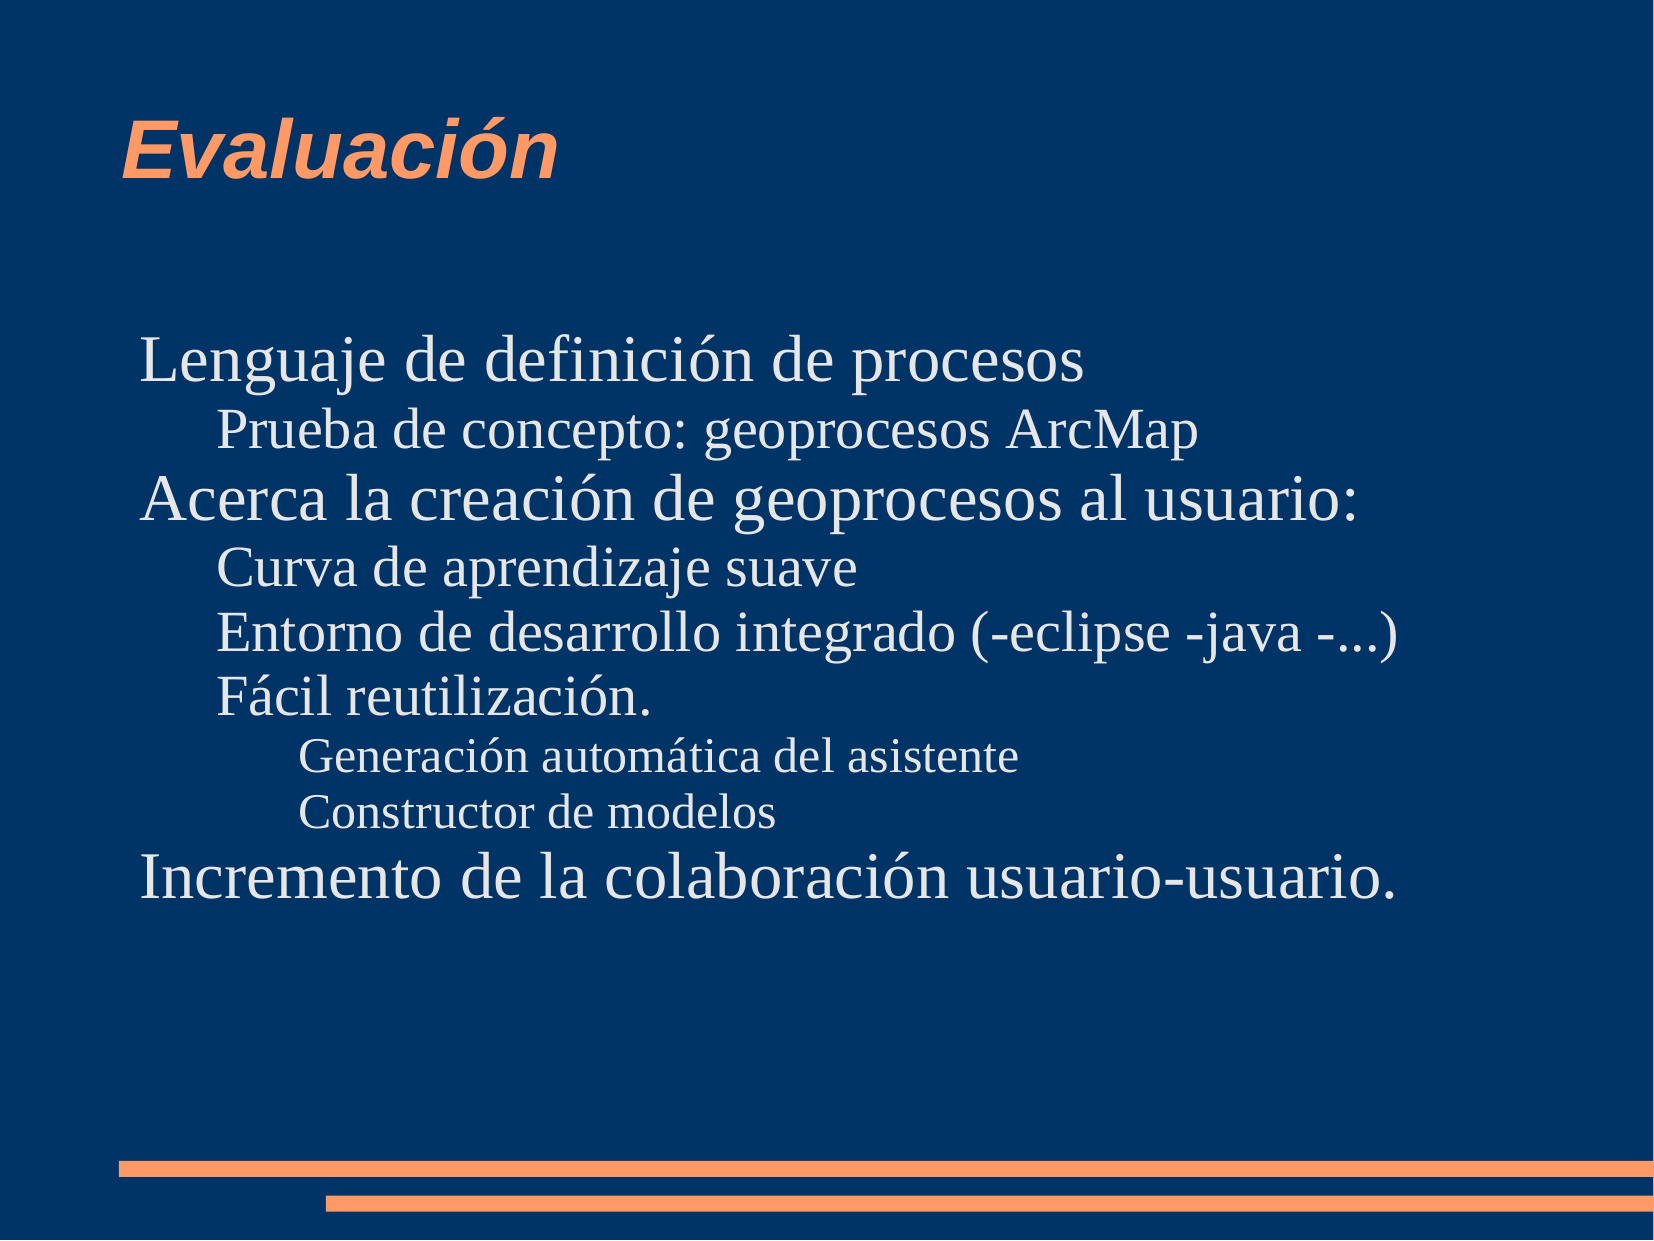

# Evaluación
Lenguaje de definición de procesos
Prueba de concepto: geoprocesos ArcMap
Acerca la creación de geoprocesos al usuario:
Curva de aprendizaje suave
Entorno de desarrollo integrado (-eclipse -java -...)
Fácil reutilización.
Generación automática del asistente
Constructor de modelos
Incremento de la colaboración usuario-usuario.